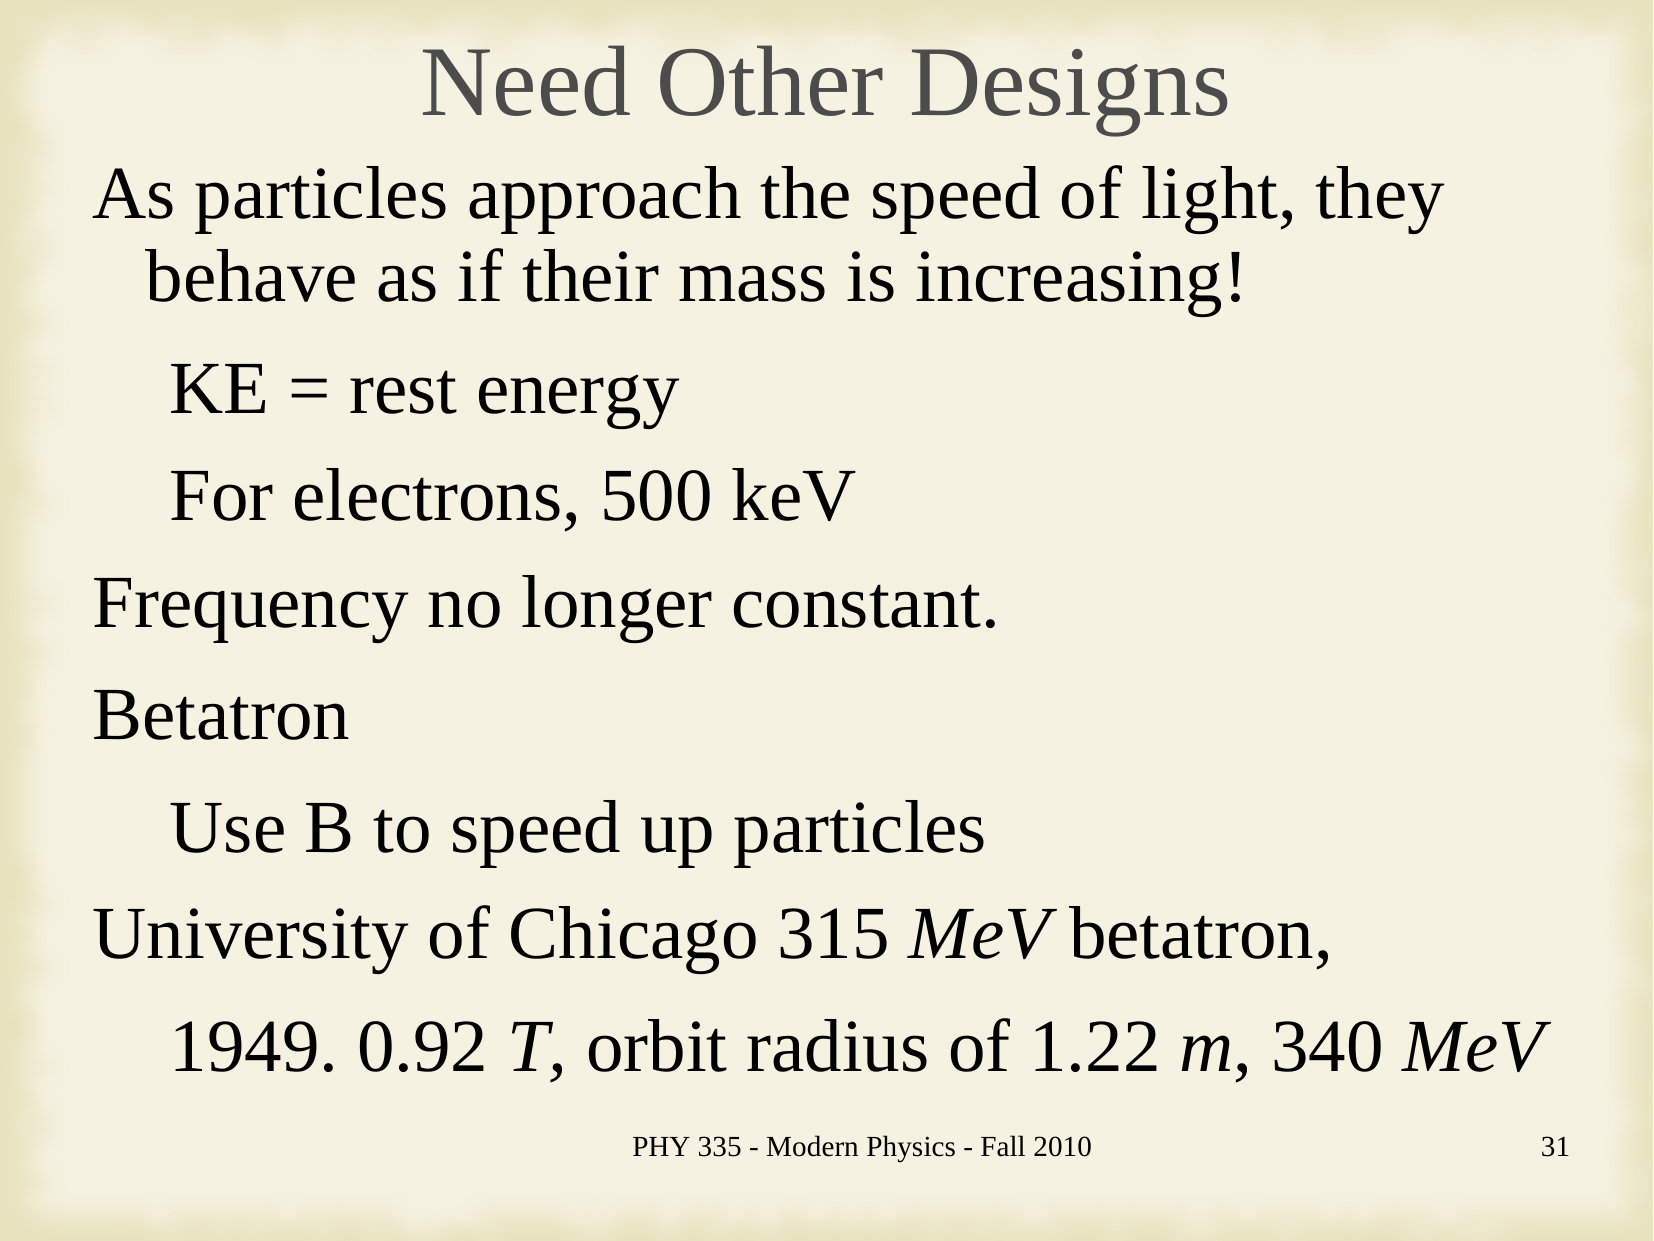

# Need Other Designs
As particles approach the speed of light, they behave as if their mass is increasing!
KE = rest energy
For electrons, 500 keV
Frequency no longer constant.
Betatron
Use B to speed up particles
University of Chicago 315 MeV betatron,
1949. 0.92 T, orbit radius of 1.22 m, 340 MeV
PHY 335 - Modern Physics - Fall 2010
31